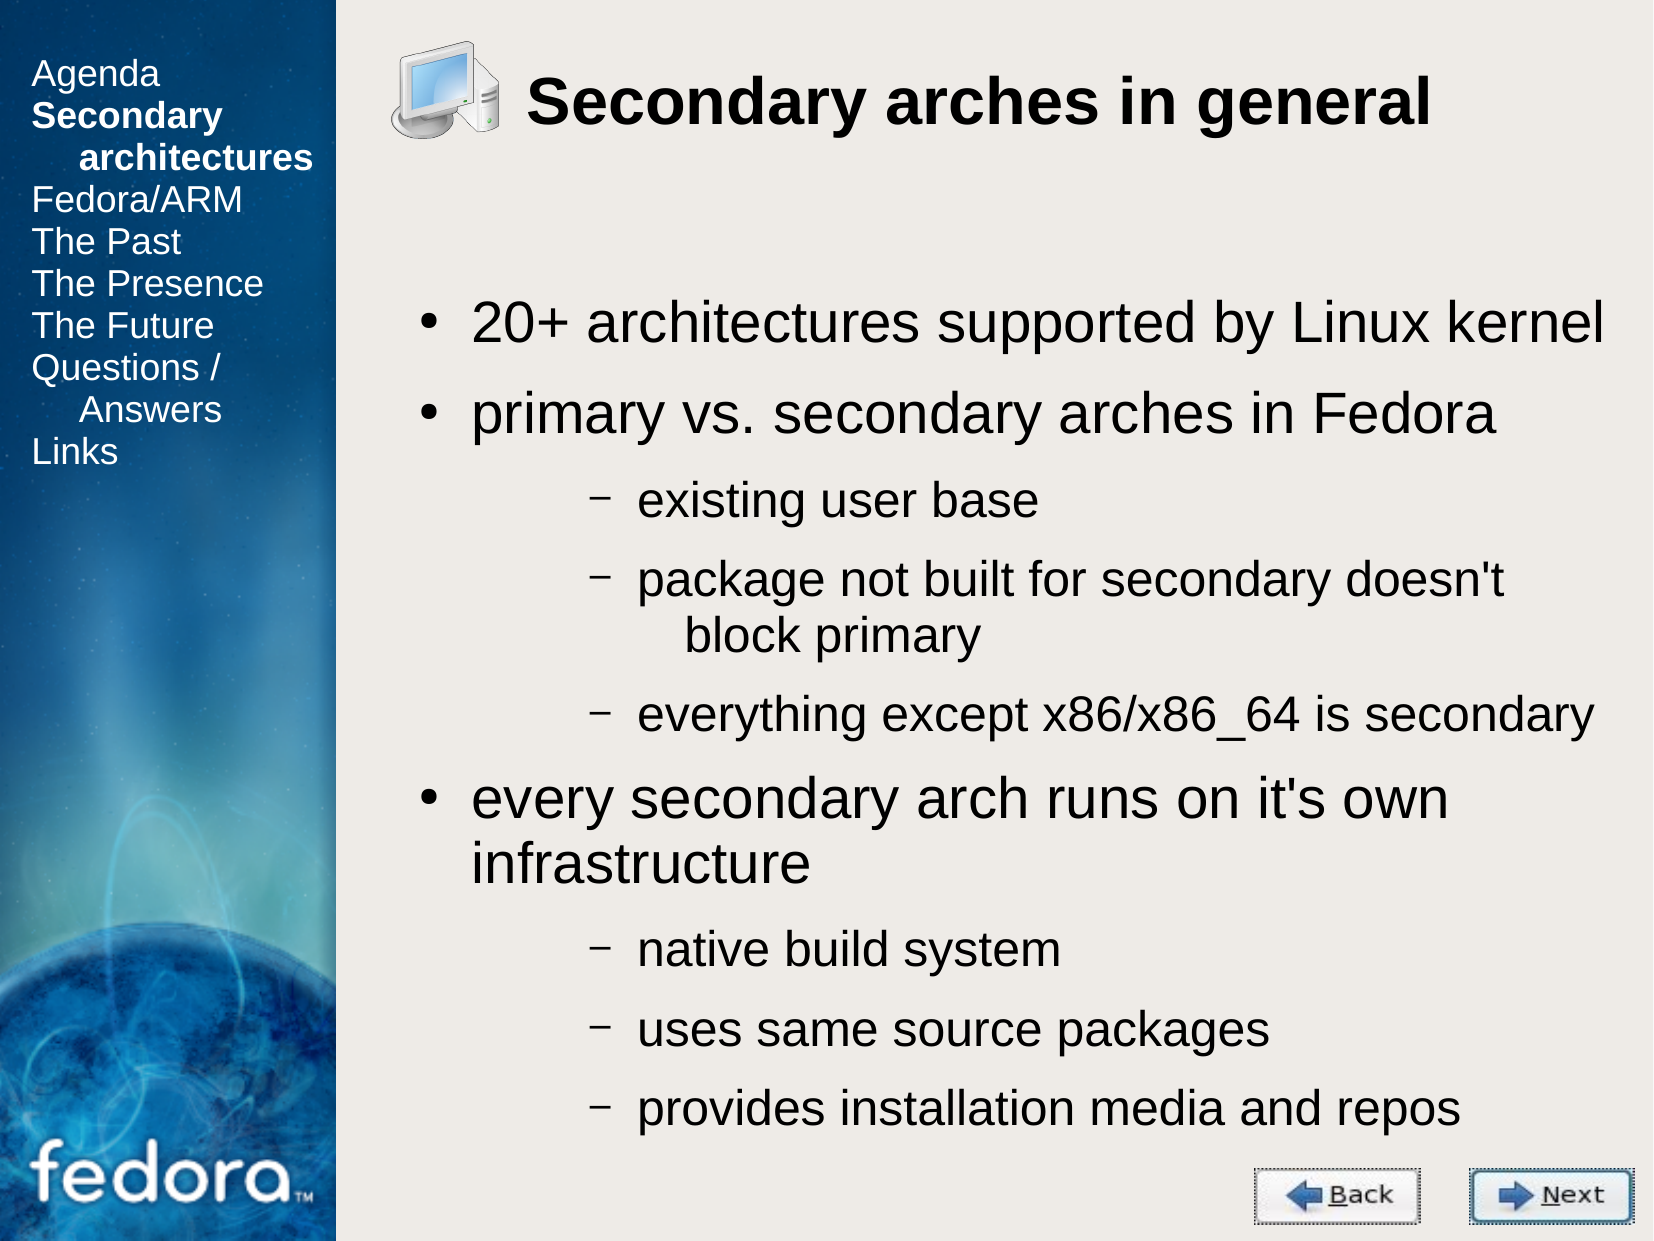

Agenda
Secondary architectures
Fedora/ARM
The Past
The Presence
The Future
Questions / Answers
Links
# Agenda
Secondary arches in general
20+ architectures supported by Linux kernel
primary vs. secondary arches in Fedora
existing user base
package not built for secondary doesn't block primary
everything except x86/x86_64 is secondary
every secondary arch runs on it's own infrastructure
native build system
uses same source packages
provides installation media and repos